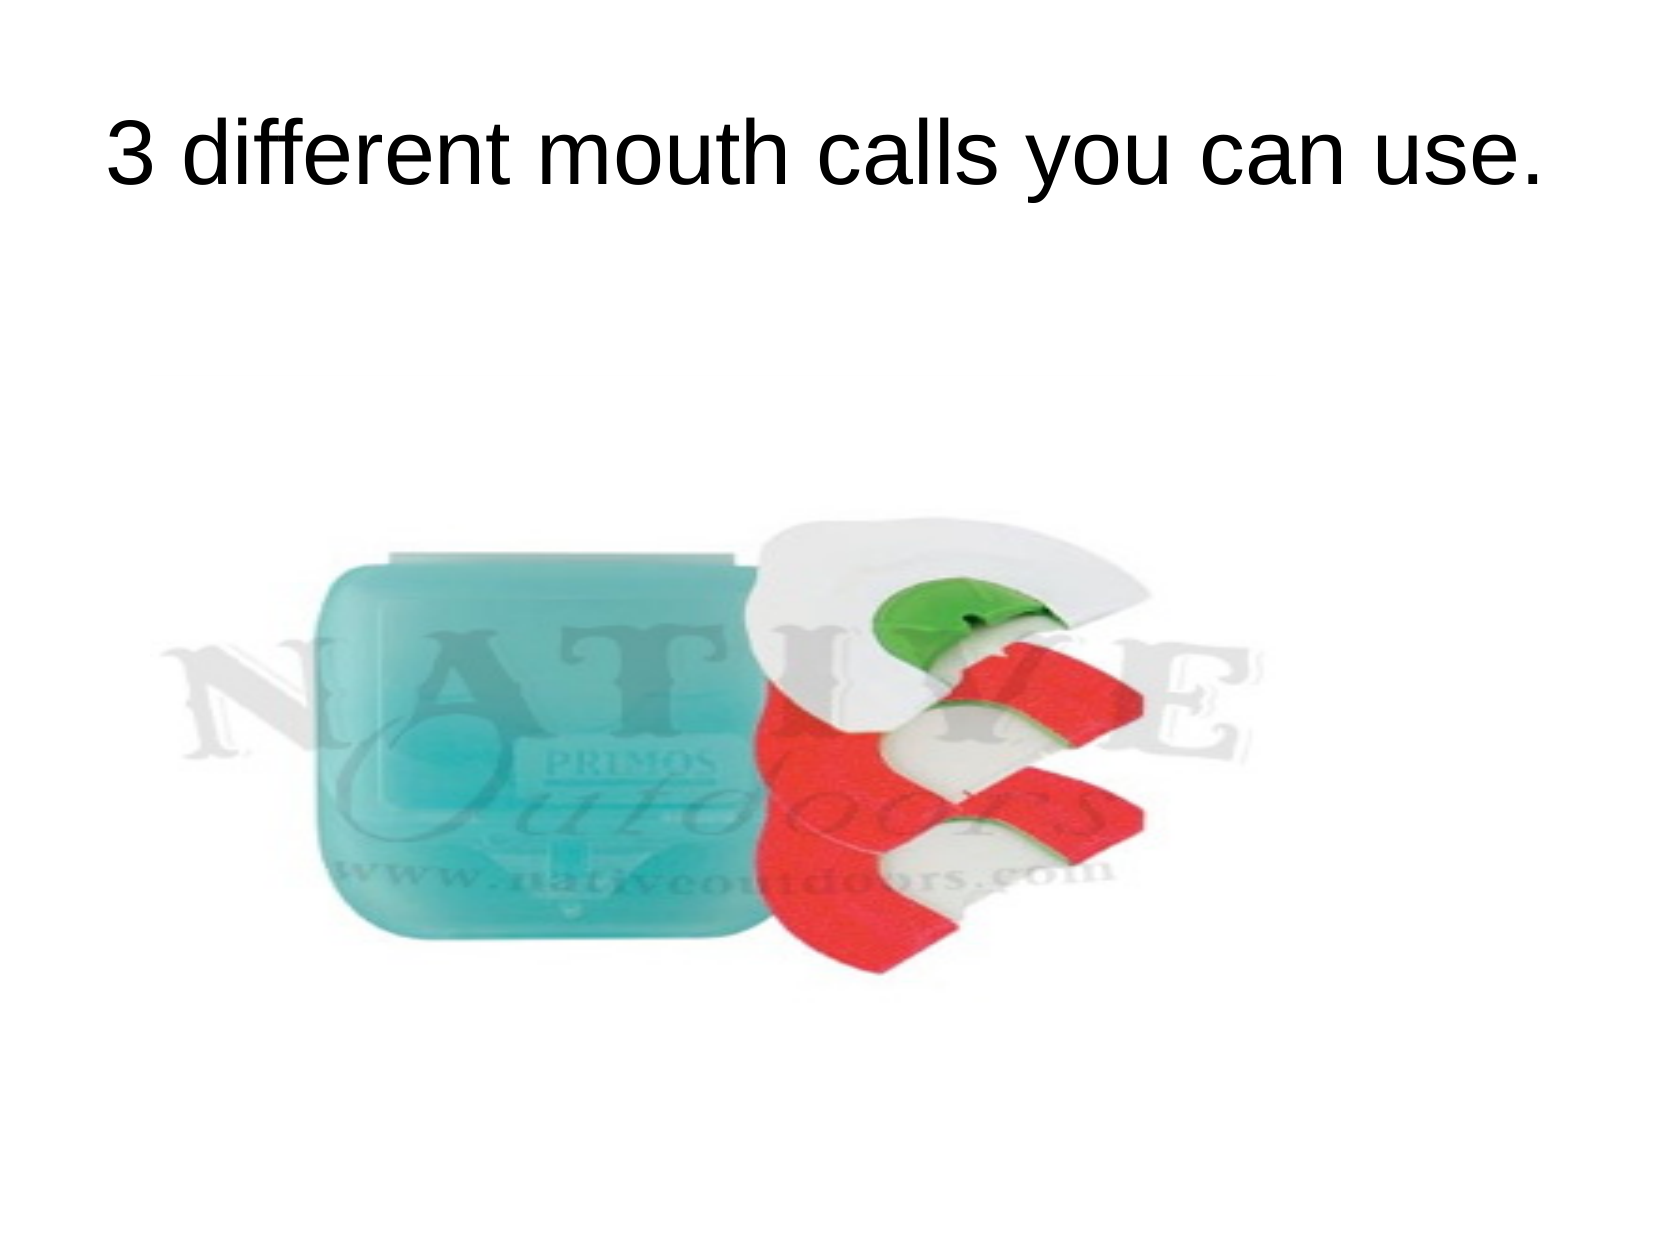

# 3 different mouth calls you can use.